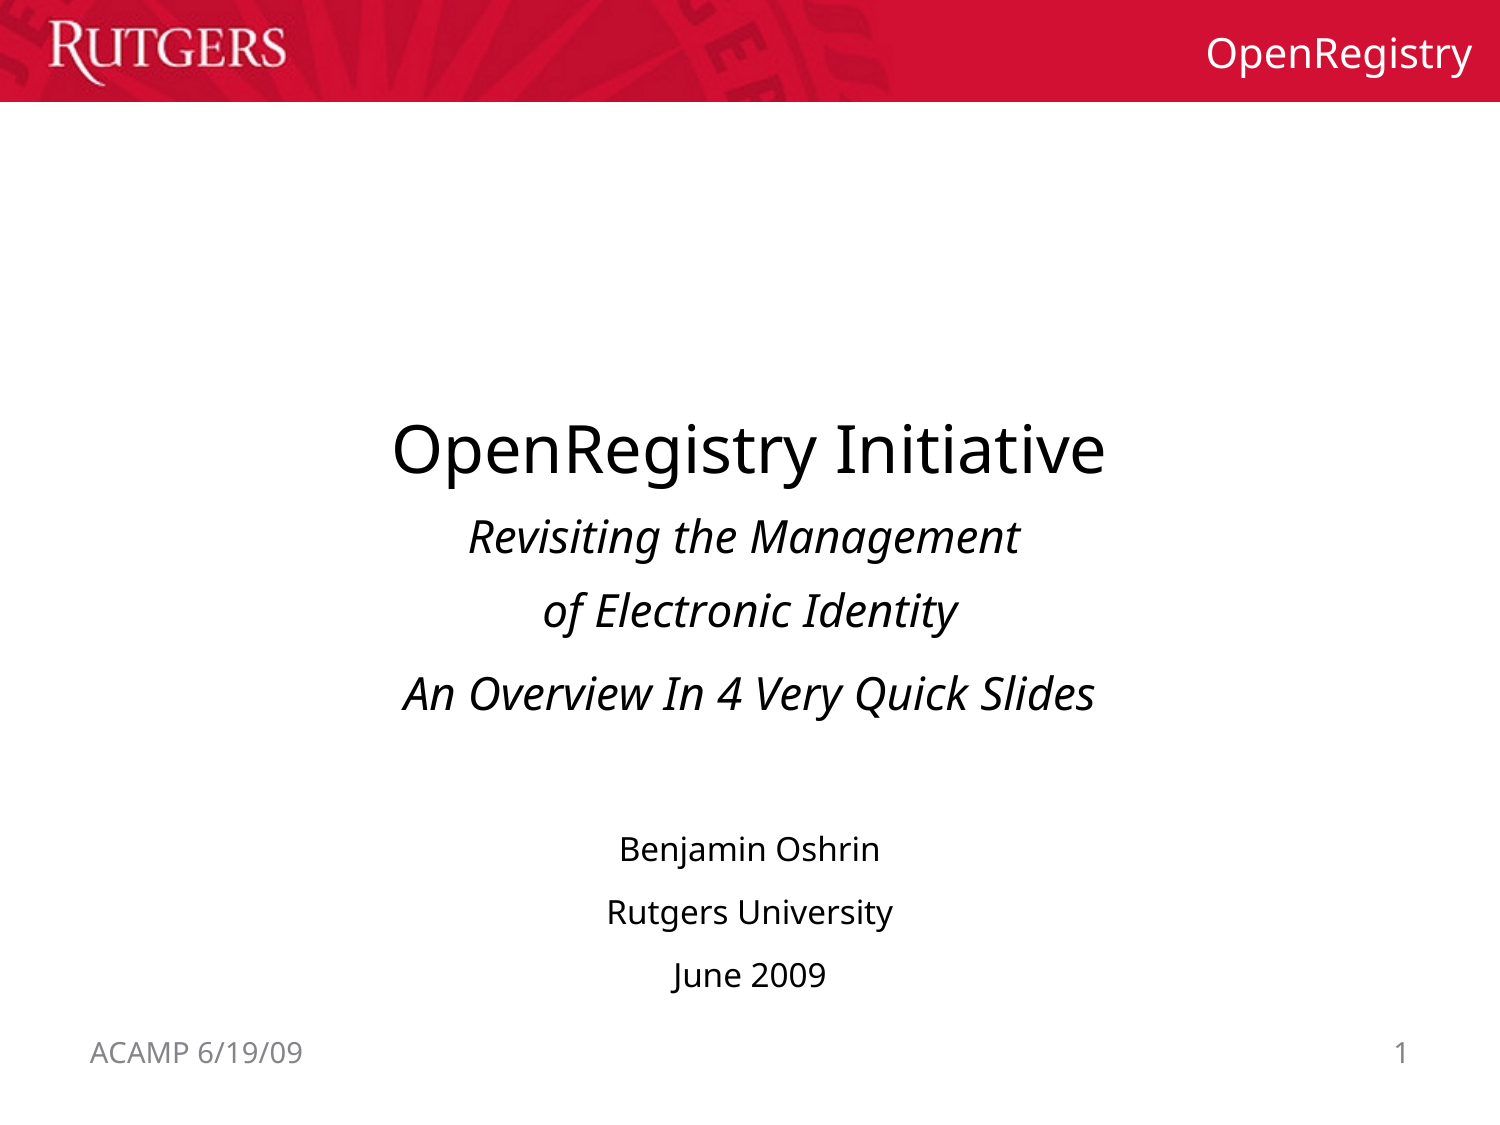

#
OpenRegistry Initiative
Revisiting the Management
of Electronic Identity
An Overview In 4 Very Quick Slides
Benjamin Oshrin
Rutgers University
June 2009
1